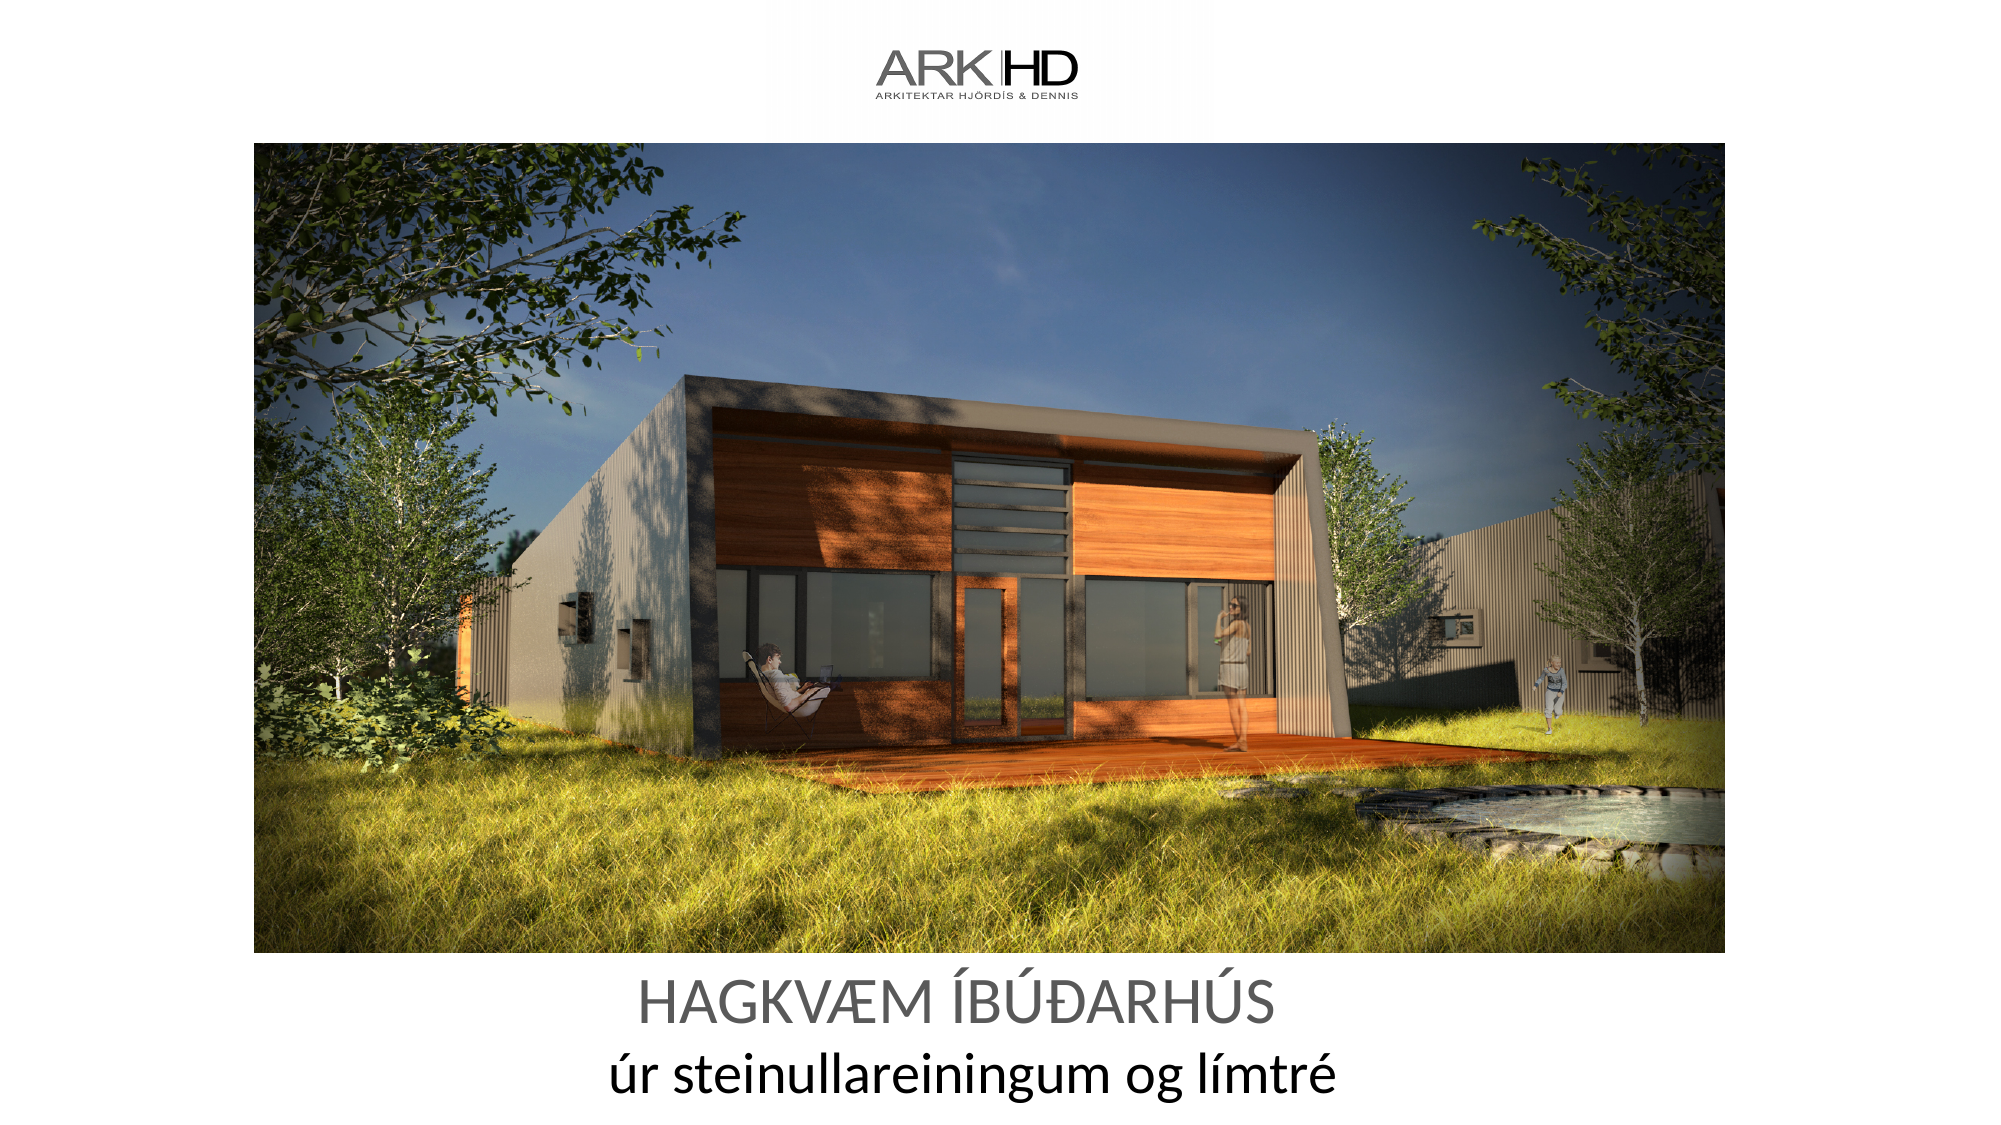

# HAGKVÆM ÍBÚÐARHÚS úr steinullareiningum og límtré